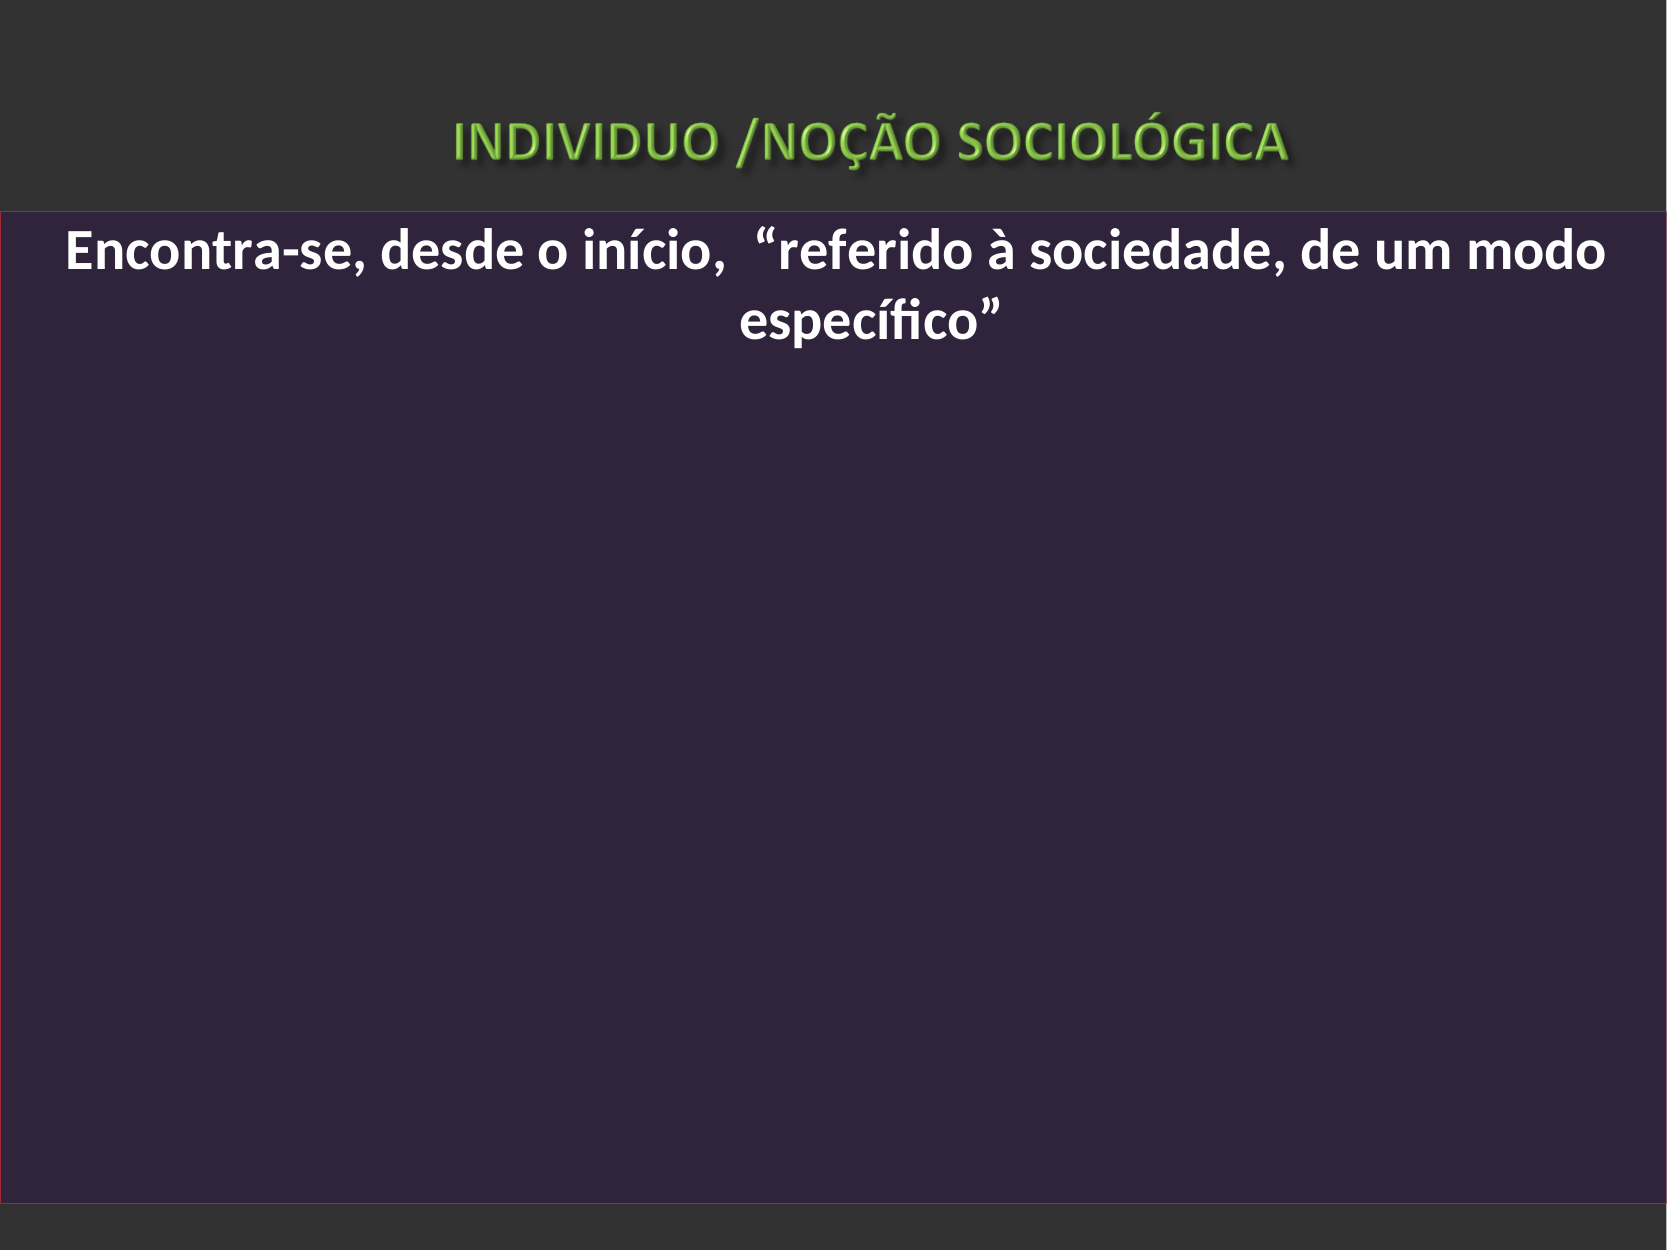

# Encontra-se, desde o início, “referido à sociedade, de um modo específico”